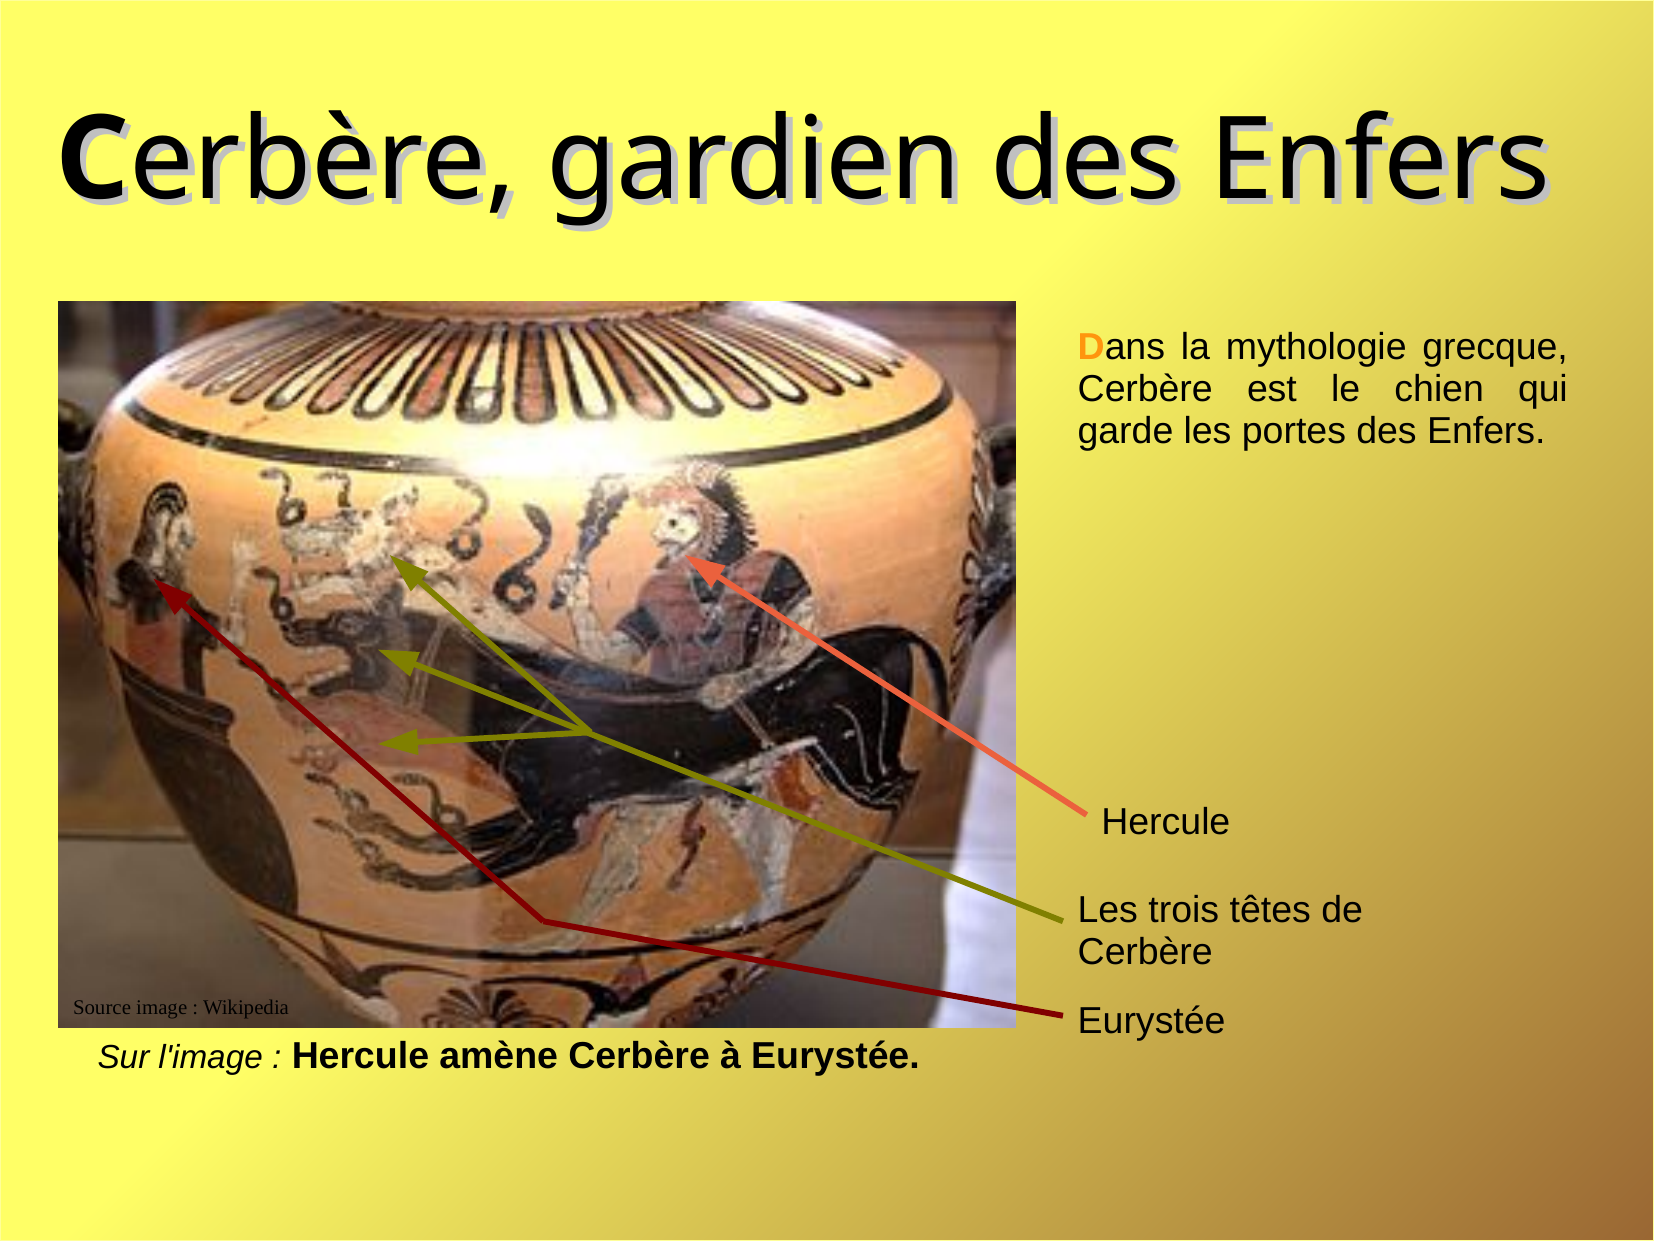

# Cerbère, gardien des Enfers
Dans la mythologie grecque, Cerbère est le chien qui garde les portes des Enfers.
Hercule
Les trois têtes de Cerbère
Source image : Wikipedia
Eurystée
Sur l'image : Hercule amène Cerbère à Eurystée.